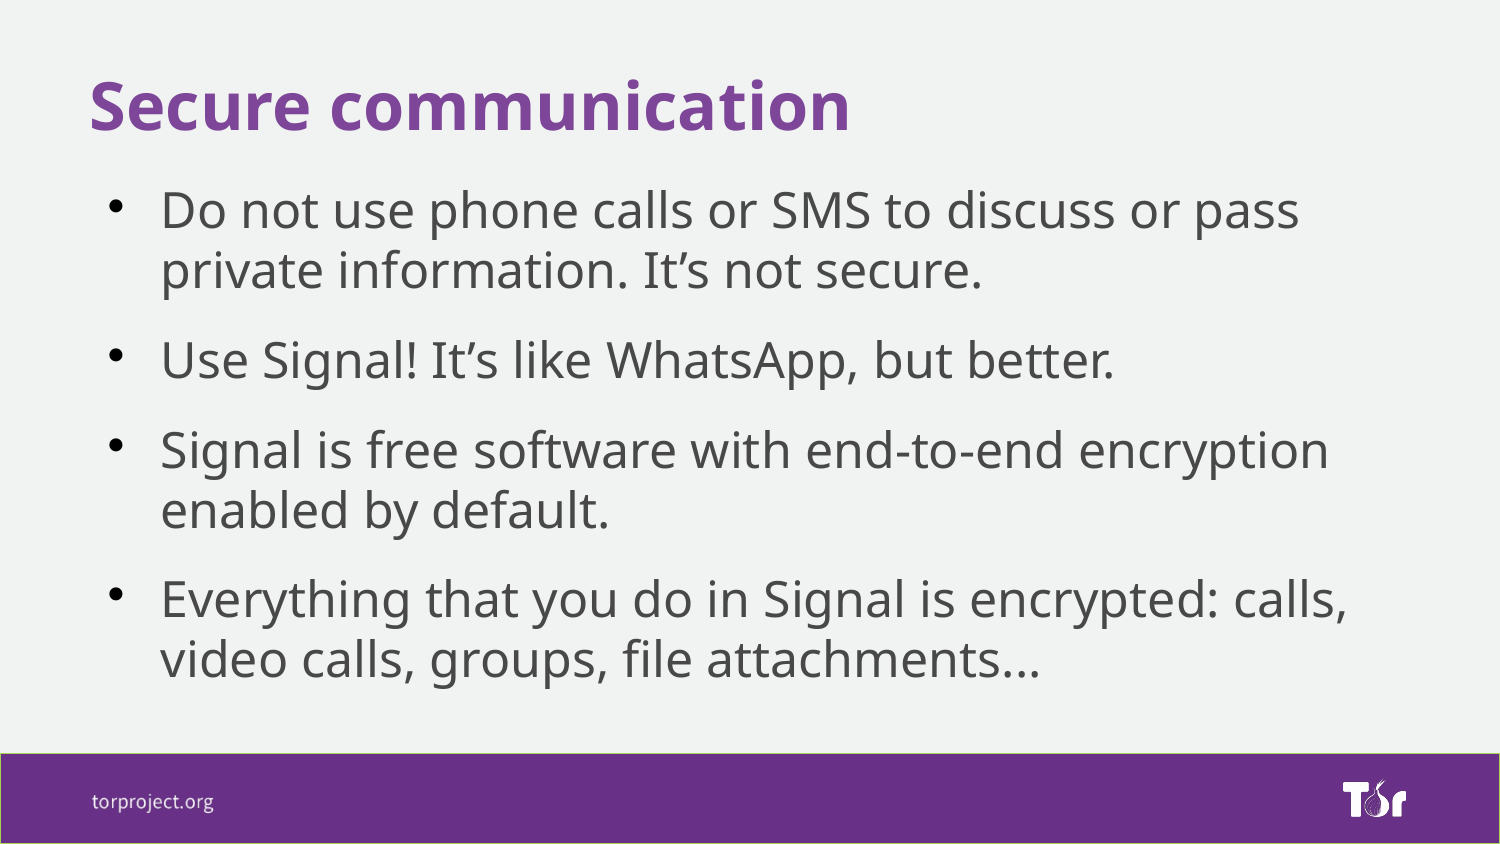

Secure communication
Do not use phone calls or SMS to discuss or pass private information. It’s not secure.
Use Signal! It’s like WhatsApp, but better.
Signal is free software with end-to-end encryption enabled by default.
Everything that you do in Signal is encrypted: calls, video calls, groups, file attachments...